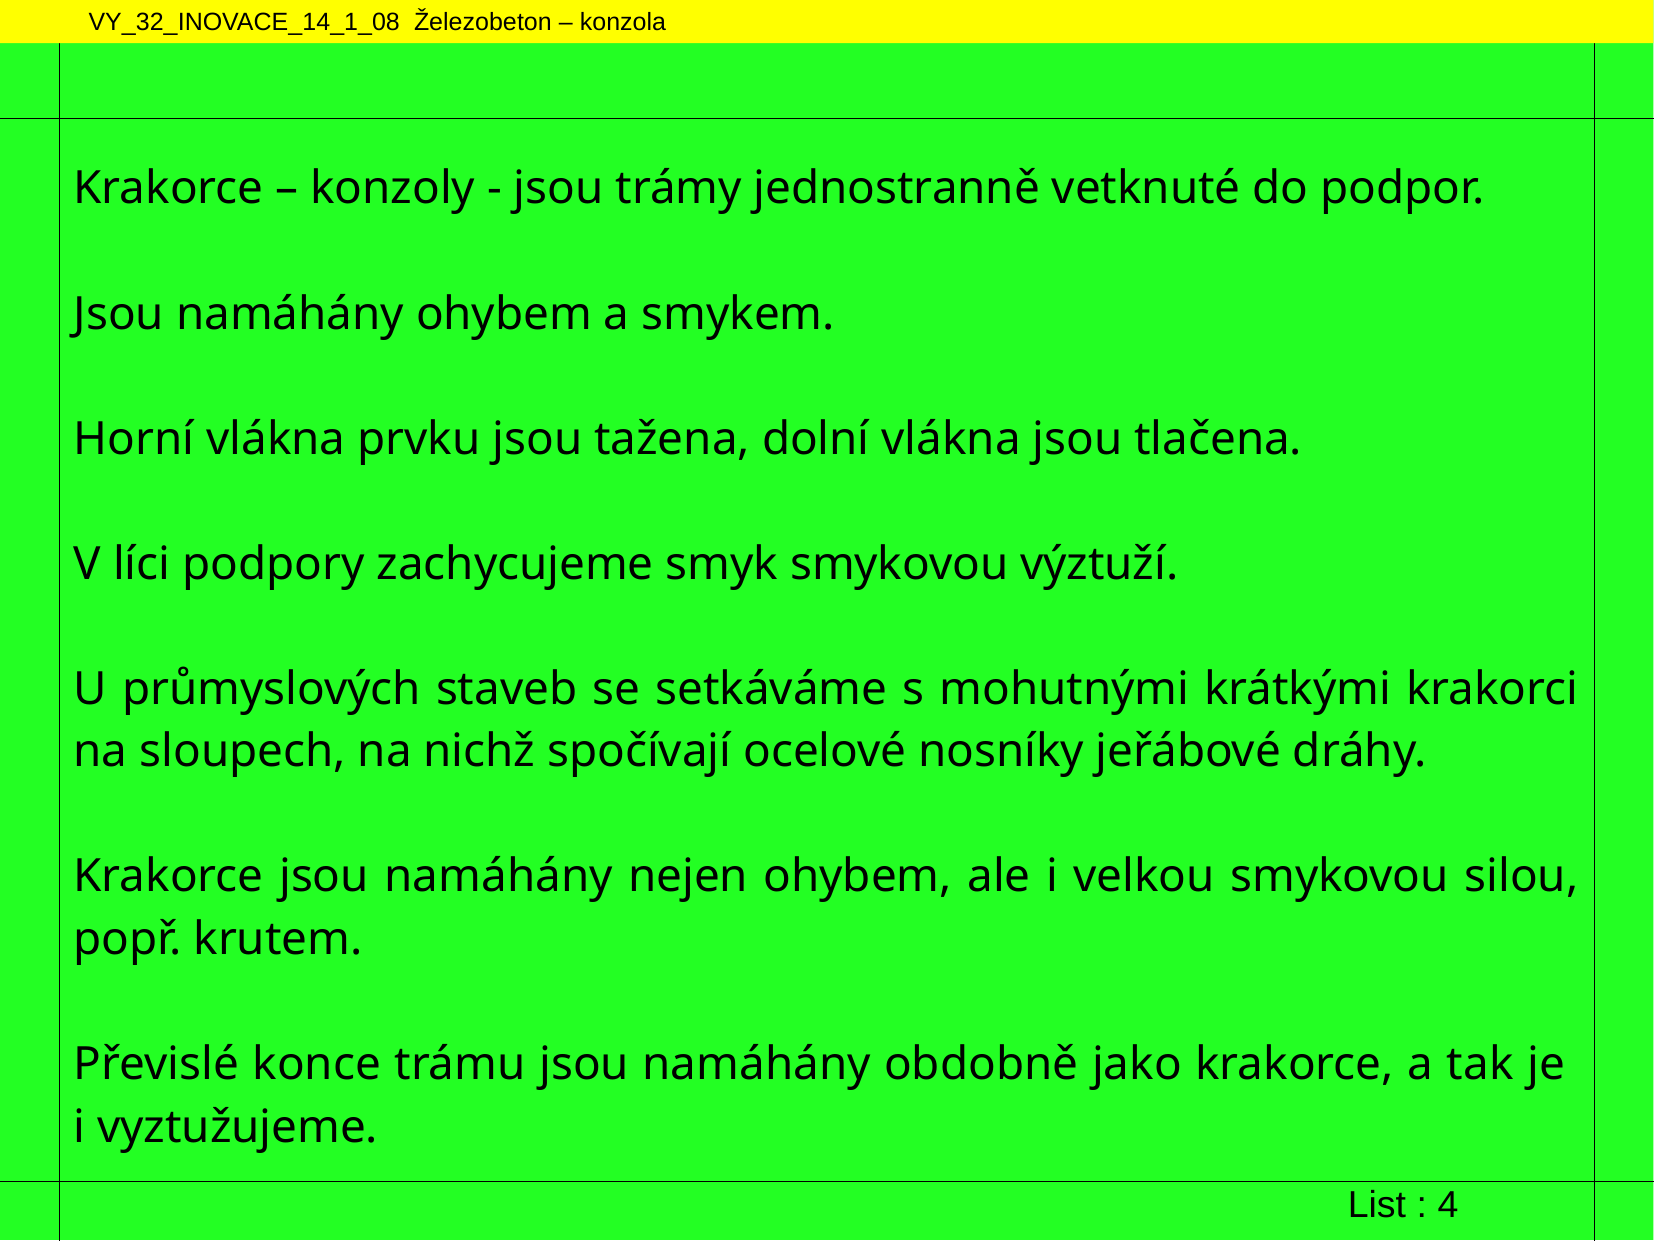

VY_32_INOVACE_14_1_08 Železobeton – konzola
Krakorce – konzoly - jsou trámy jednostranně vetknuté do podpor.
Jsou namáhány ohybem a smykem.
Horní vlákna prvku jsou tažena, dolní vlákna jsou tlačena.
V líci podpory zachycujeme smyk smykovou výztuží.
U průmyslových staveb se setkáváme s mohutnými krátkými krakorci na sloupech, na nichž spočívají ocelové nosníky jeřábové dráhy.
Krakorce jsou namáhány nejen ohybem, ale i velkou smykovou silou, popř. krutem.
Převislé konce trámu jsou namáhány obdobně jako krakorce, a tak je
i vyztužujeme.
List :